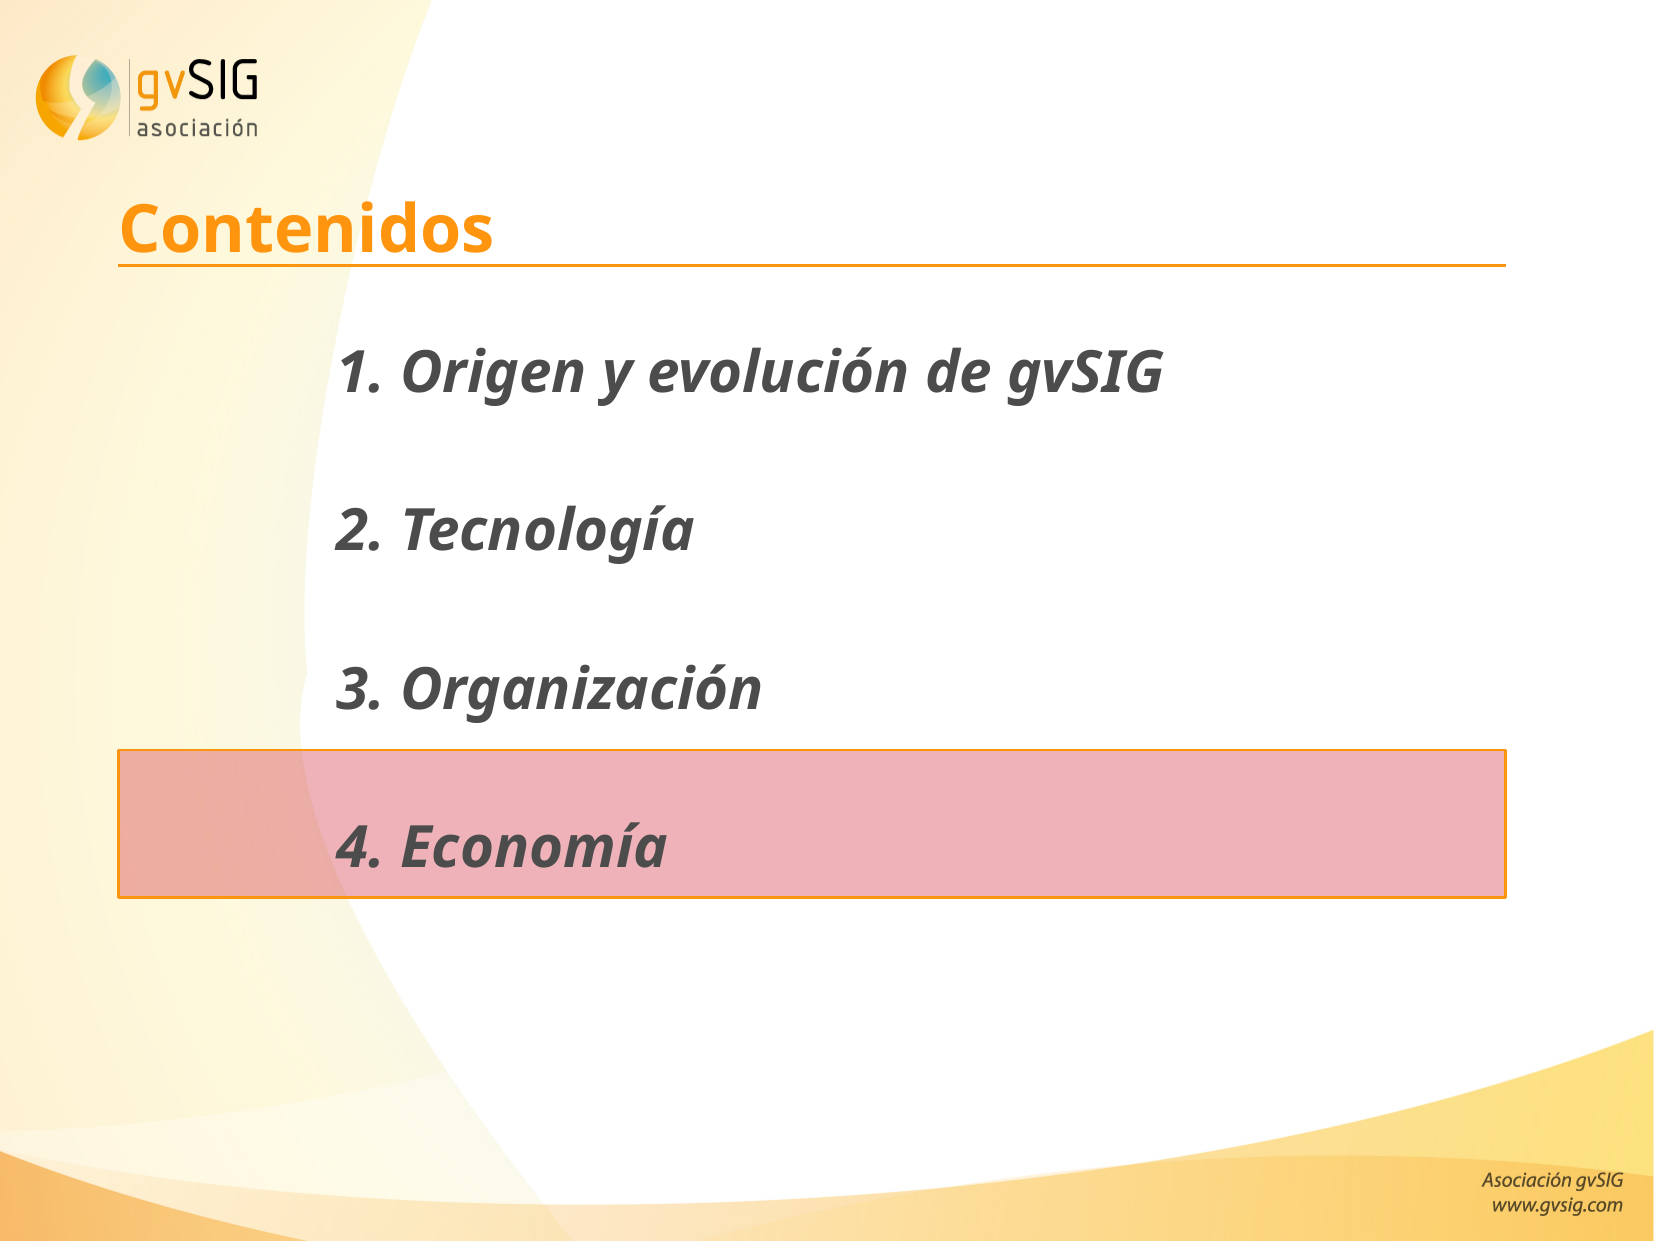

# Contenidos
1. Origen y evolución de gvSIG
2. Tecnología
3. Organización
4. Economía